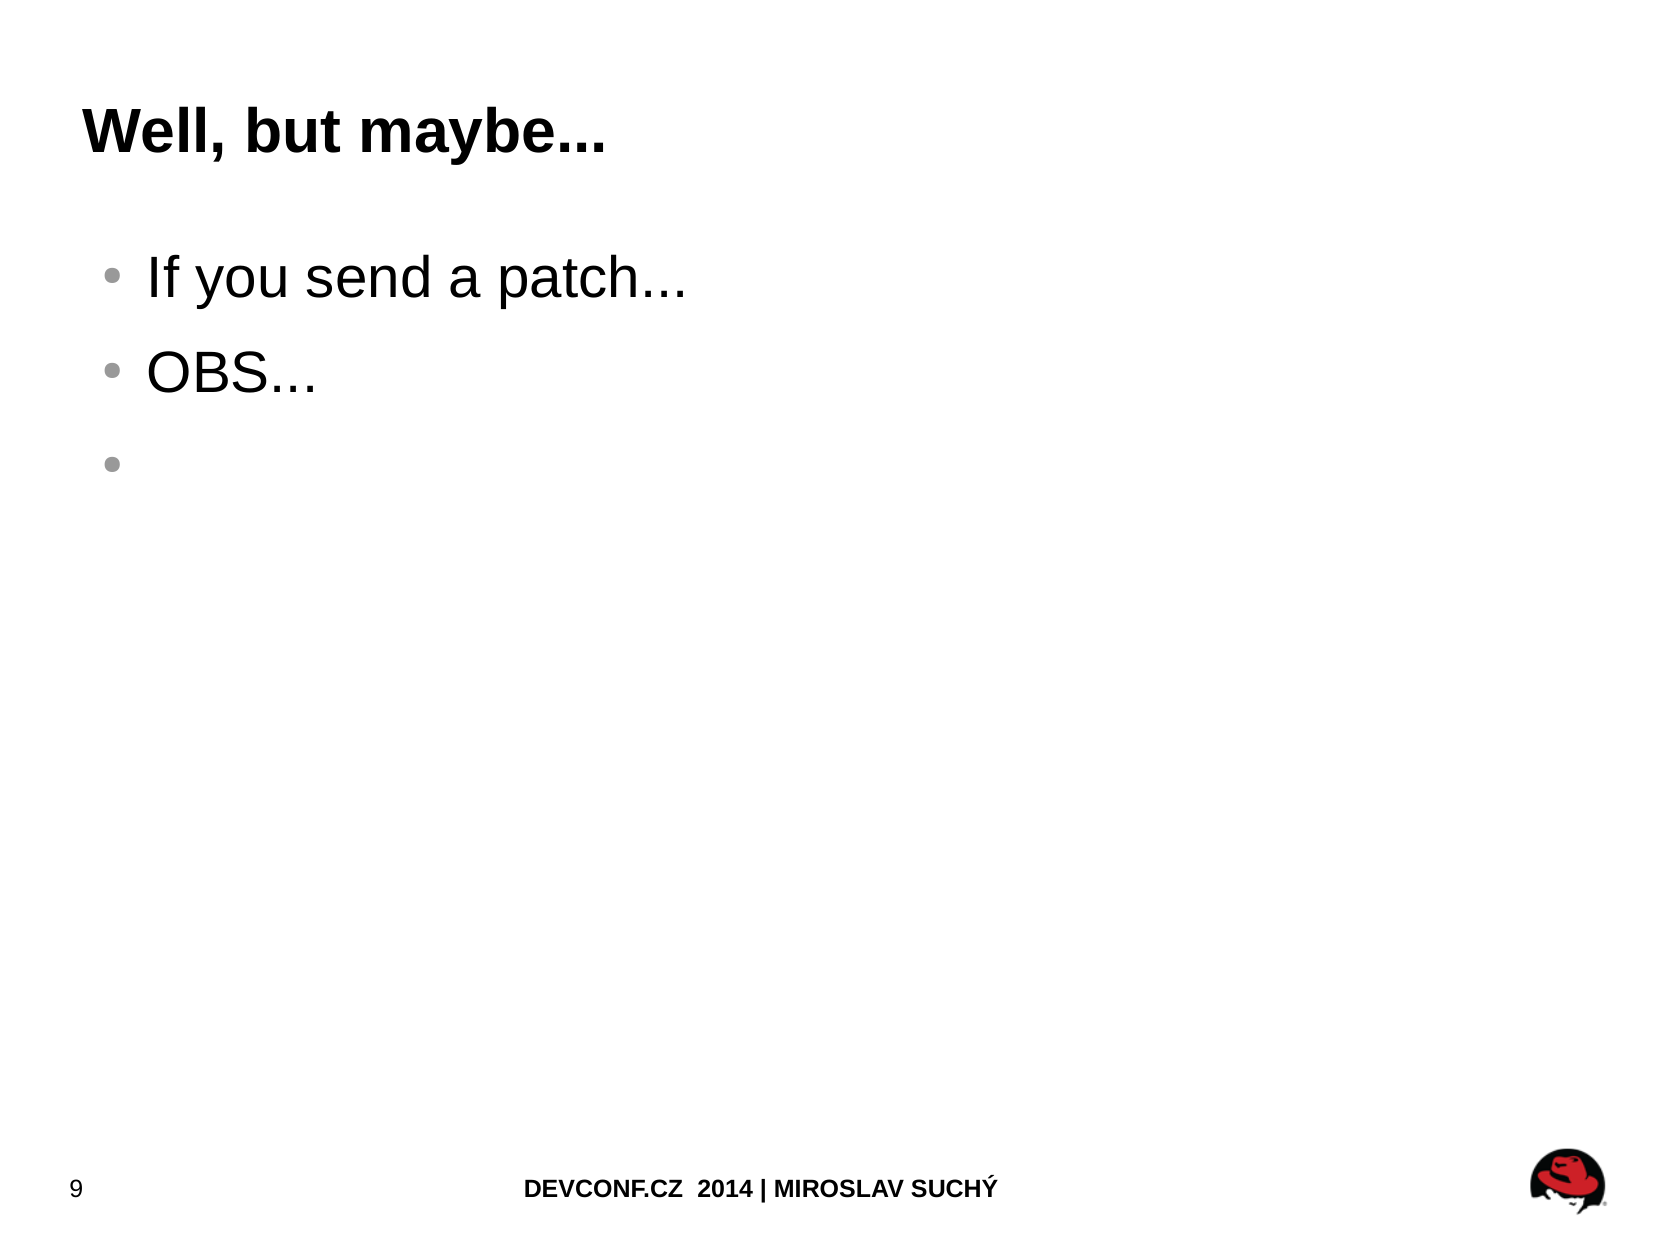

# Well, but maybe...
If you send a patch...
OBS...